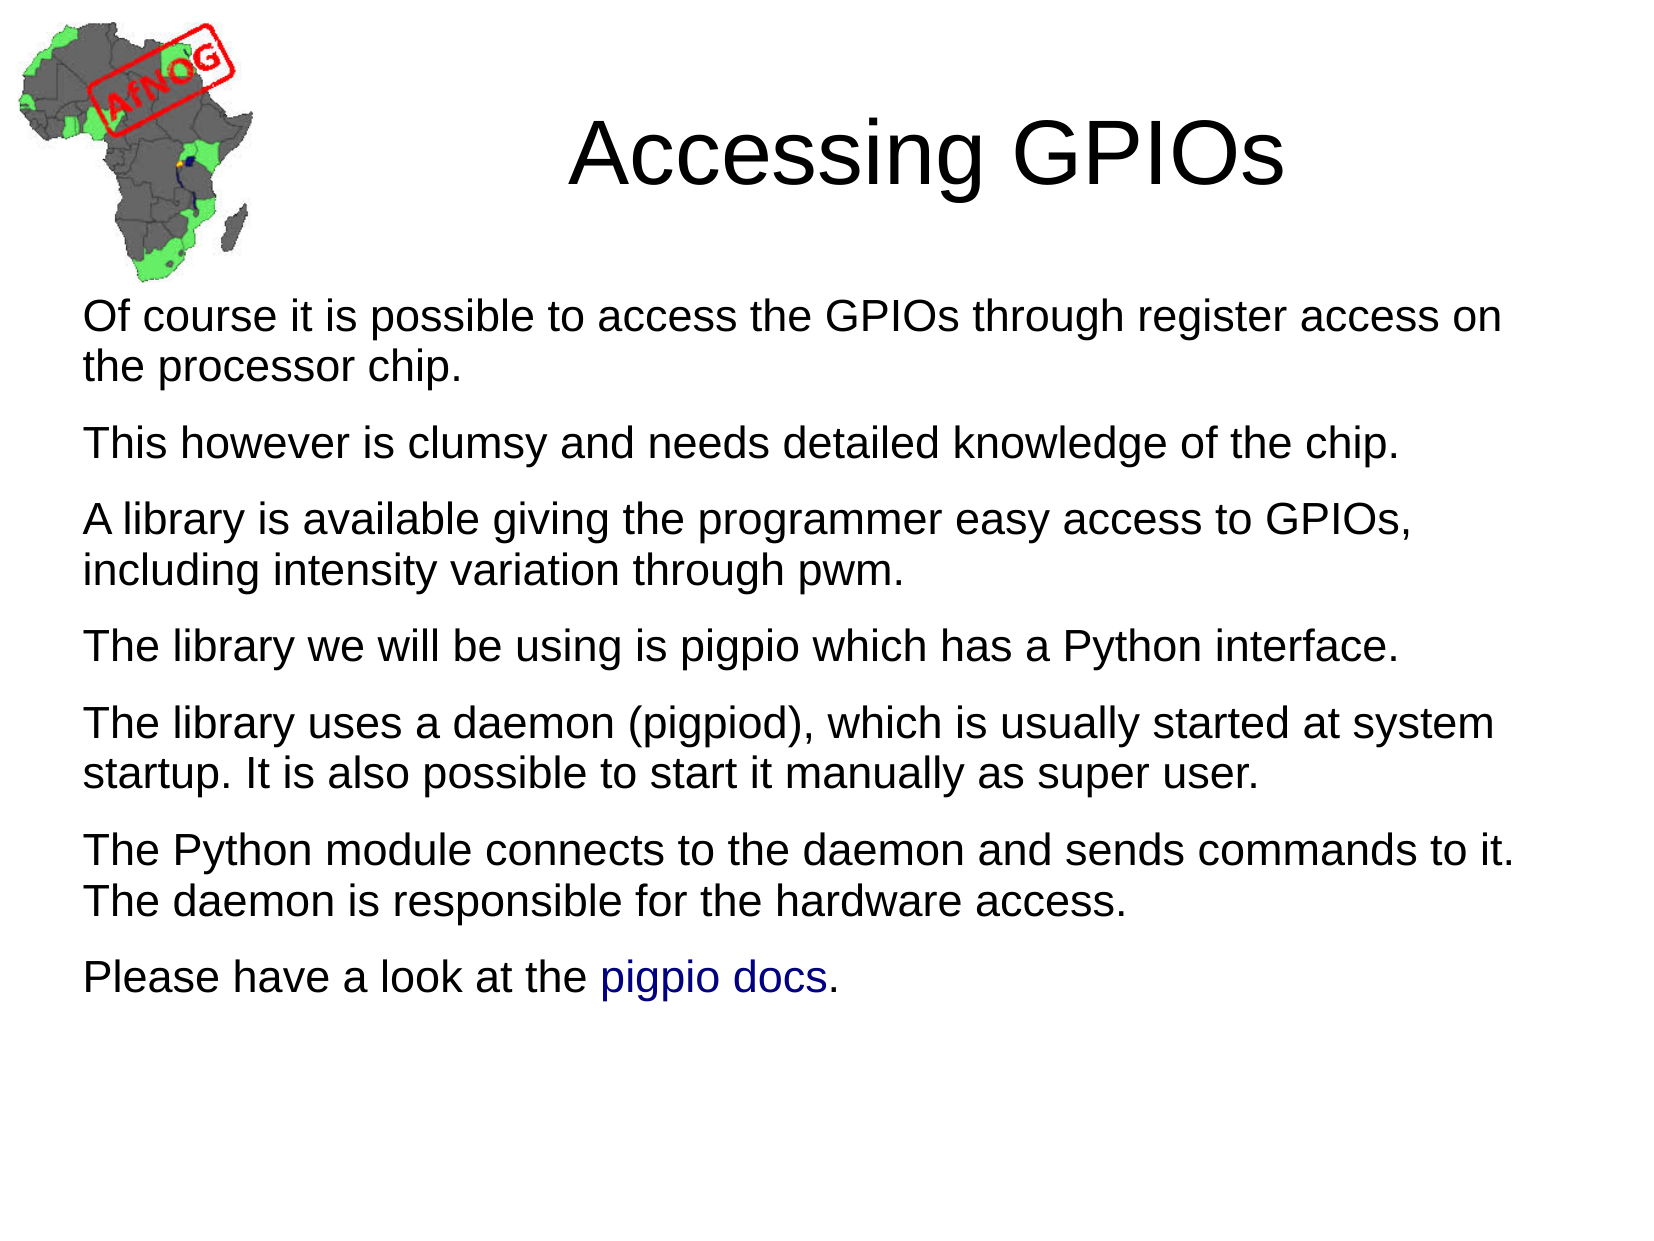

# Accessing GPIOs
Of course it is possible to access the GPIOs through register access on the processor chip.
This however is clumsy and needs detailed knowledge of the chip.
A library is available giving the programmer easy access to GPIOs, including intensity variation through pwm.
The library we will be using is pigpio which has a Python interface.
The library uses a daemon (pigpiod), which is usually started at system startup. It is also possible to start it manually as super user.
The Python module connects to the daemon and sends commands to it. The daemon is responsible for the hardware access.
Please have a look at the pigpio docs.